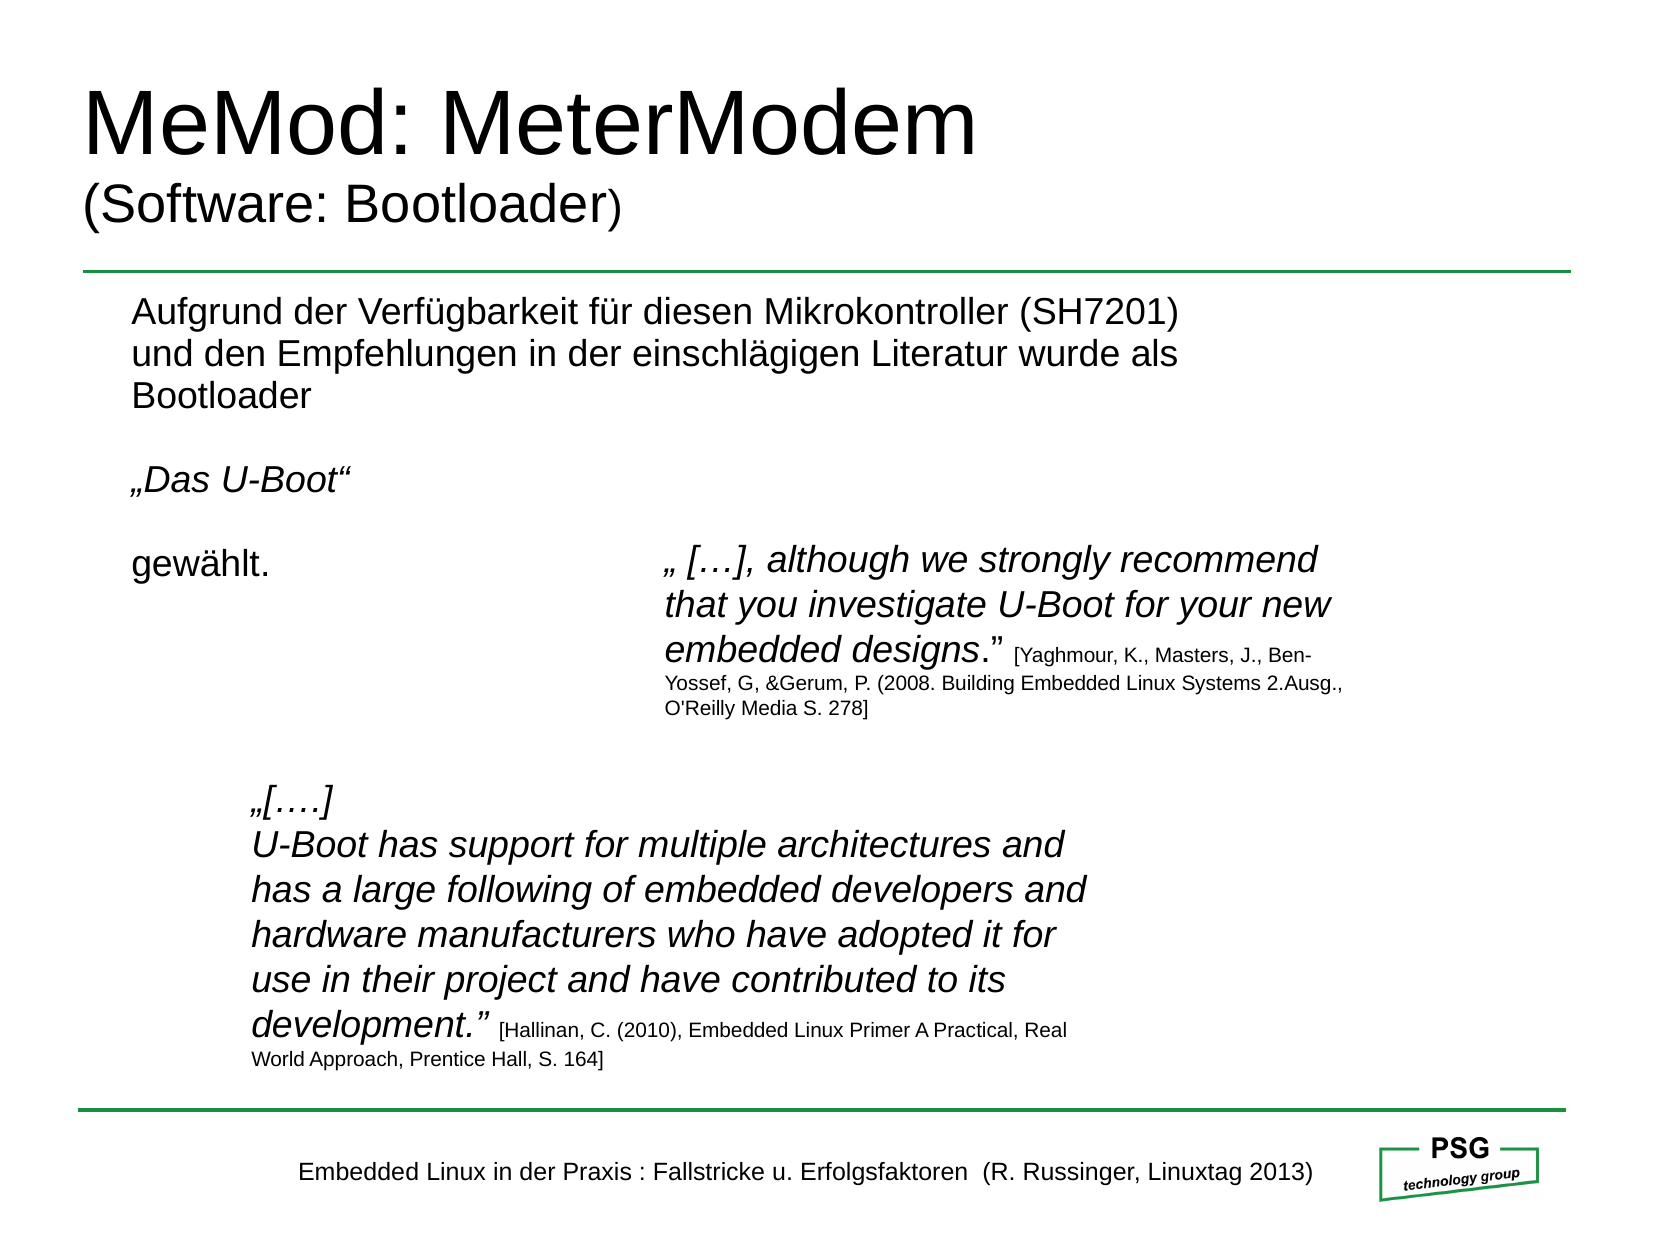

# MeMod: MeterModem (Software: Bootloader)
Aufgrund der Verfügbarkeit für diesen Mikrokontroller (SH7201) und den Empfehlungen in der einschlägigen Literatur wurde als Bootloader
„Das U-Boot“
gewählt.
„ […], although we strongly recommend that you investigate U-Boot for your new embedded designs.” [Yaghmour, K., Masters, J., Ben-Yossef, G, &Gerum, P. (2008. Building Embedded Linux Systems 2.Ausg., O'Reilly Media S. 278]
„[….]
U-Boot has support for multiple architectures and has a large following of embedded developers and hardware manufacturers who have adopted it for use in their project and have contributed to its development.” [Hallinan, C. (2010), Embedded Linux Primer A Practical, Real World Approach, Prentice Hall, S. 164]